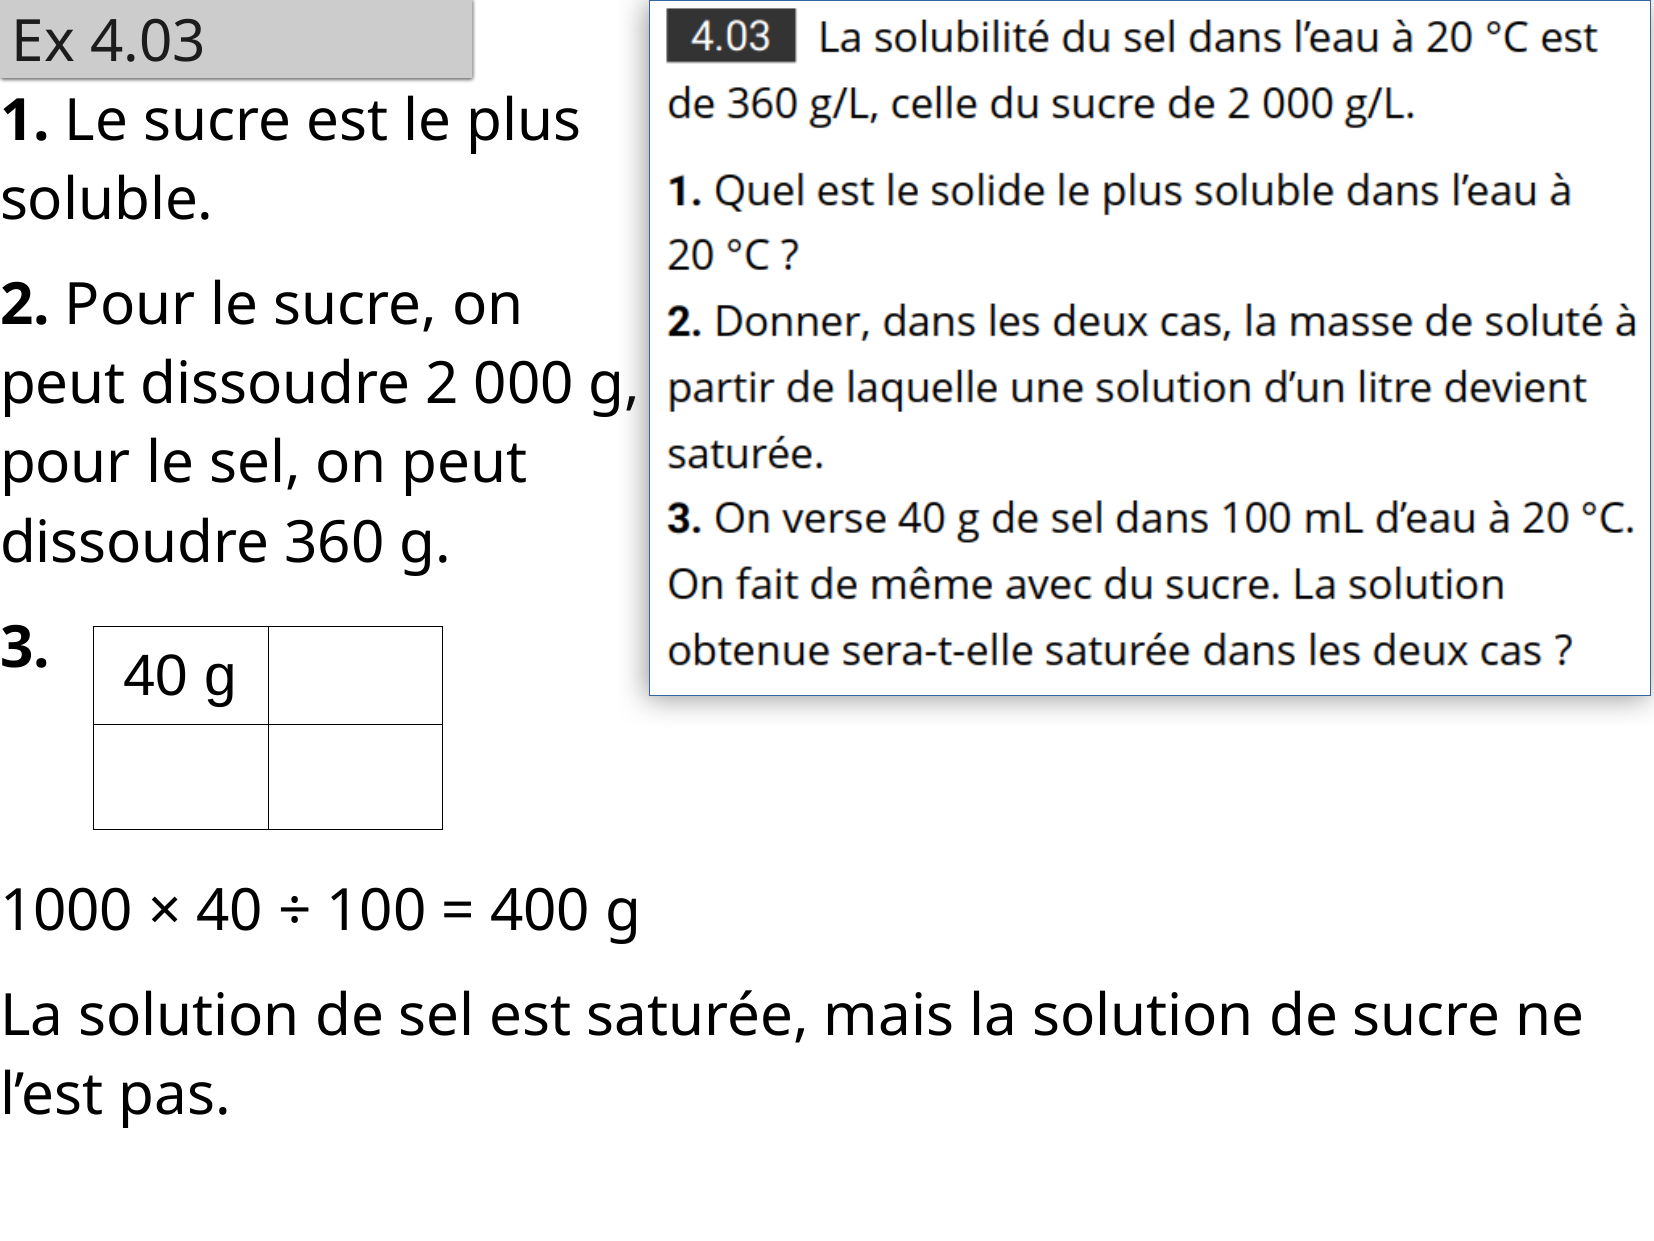

# Ex 4.03
1. Le sucre est le plus
soluble.
2. Pour le sucre, on
peut dissoudre 2 000 g,
pour le sel, on peut
dissoudre 360 g.
3.
1000 × 40 ÷ 100 = 400 g
La solution de sel est saturée, mais la solution de sucre ne l’est pas.
| 40 g | |
| --- | --- |
| | |